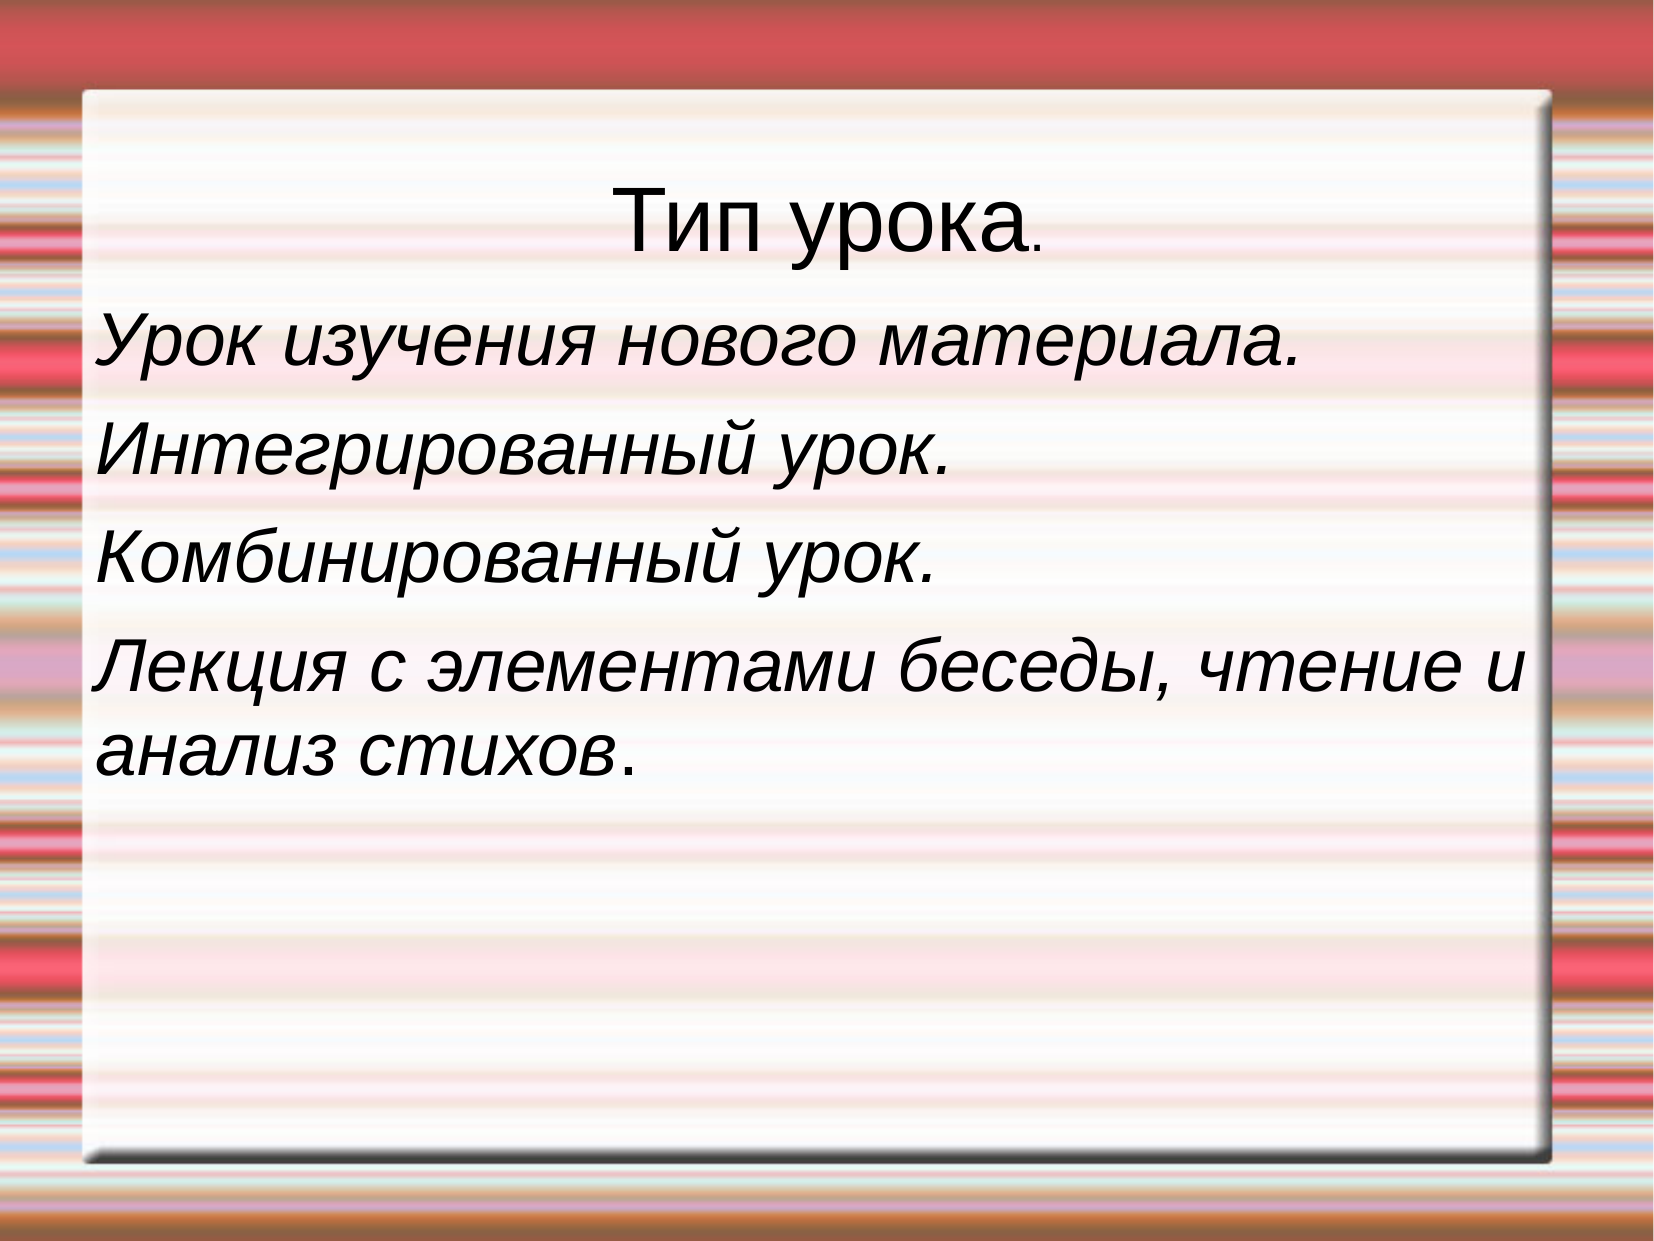

#
 Тип урока.
Урок изучения нового материала.
Интегрированный урок.
Комбинированный урок.
Лекция с элементами беседы, чтение и анализ стихов.